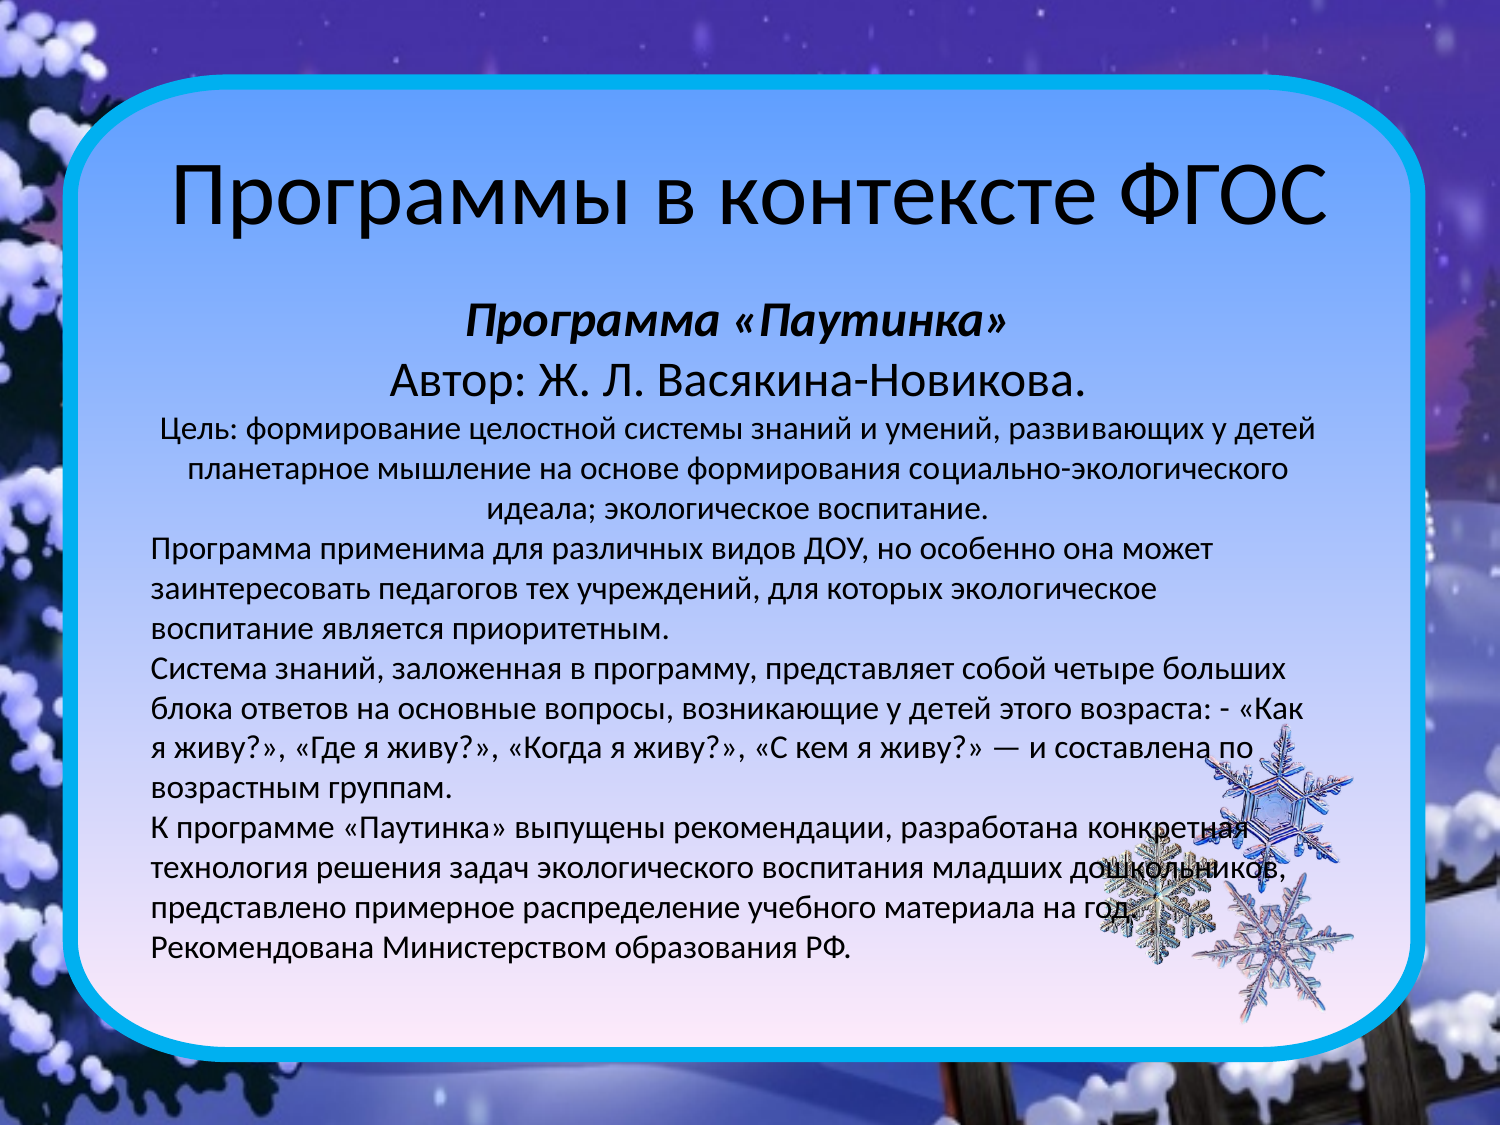

# Программы в контексте ФГОС
Программа «Паутинка»
Автор: Ж. Л. Васякина-Новикова.
Цель: формирование целостной системы знаний и умений, разви­вающих у детей планетарное мышление на основе формирования со­циально-экологического идеала; экологическое воспитание.
Программа применима для различных видов ДОУ, но особенно она может заинтересовать педагогов тех учреждений, для которых эколо­гическое воспитание является приоритетным.
Система знаний, заложенная в программу, представляет собой четыре больших блока ответов на основные вопросы, возникающие у де­тей этого возраста: - «Как я живу?», «Где я живу?», «Когда я живу?», «С кем я живу?» — и составлена по возрастным группам.
К программе «Паутинка» выпущены рекомендации, разработана конкретная технология решения задач экологического воспитания младших дошкольников, представлено примерное распределение учебного материала на год.
Рекомендована Министерством образования РФ.